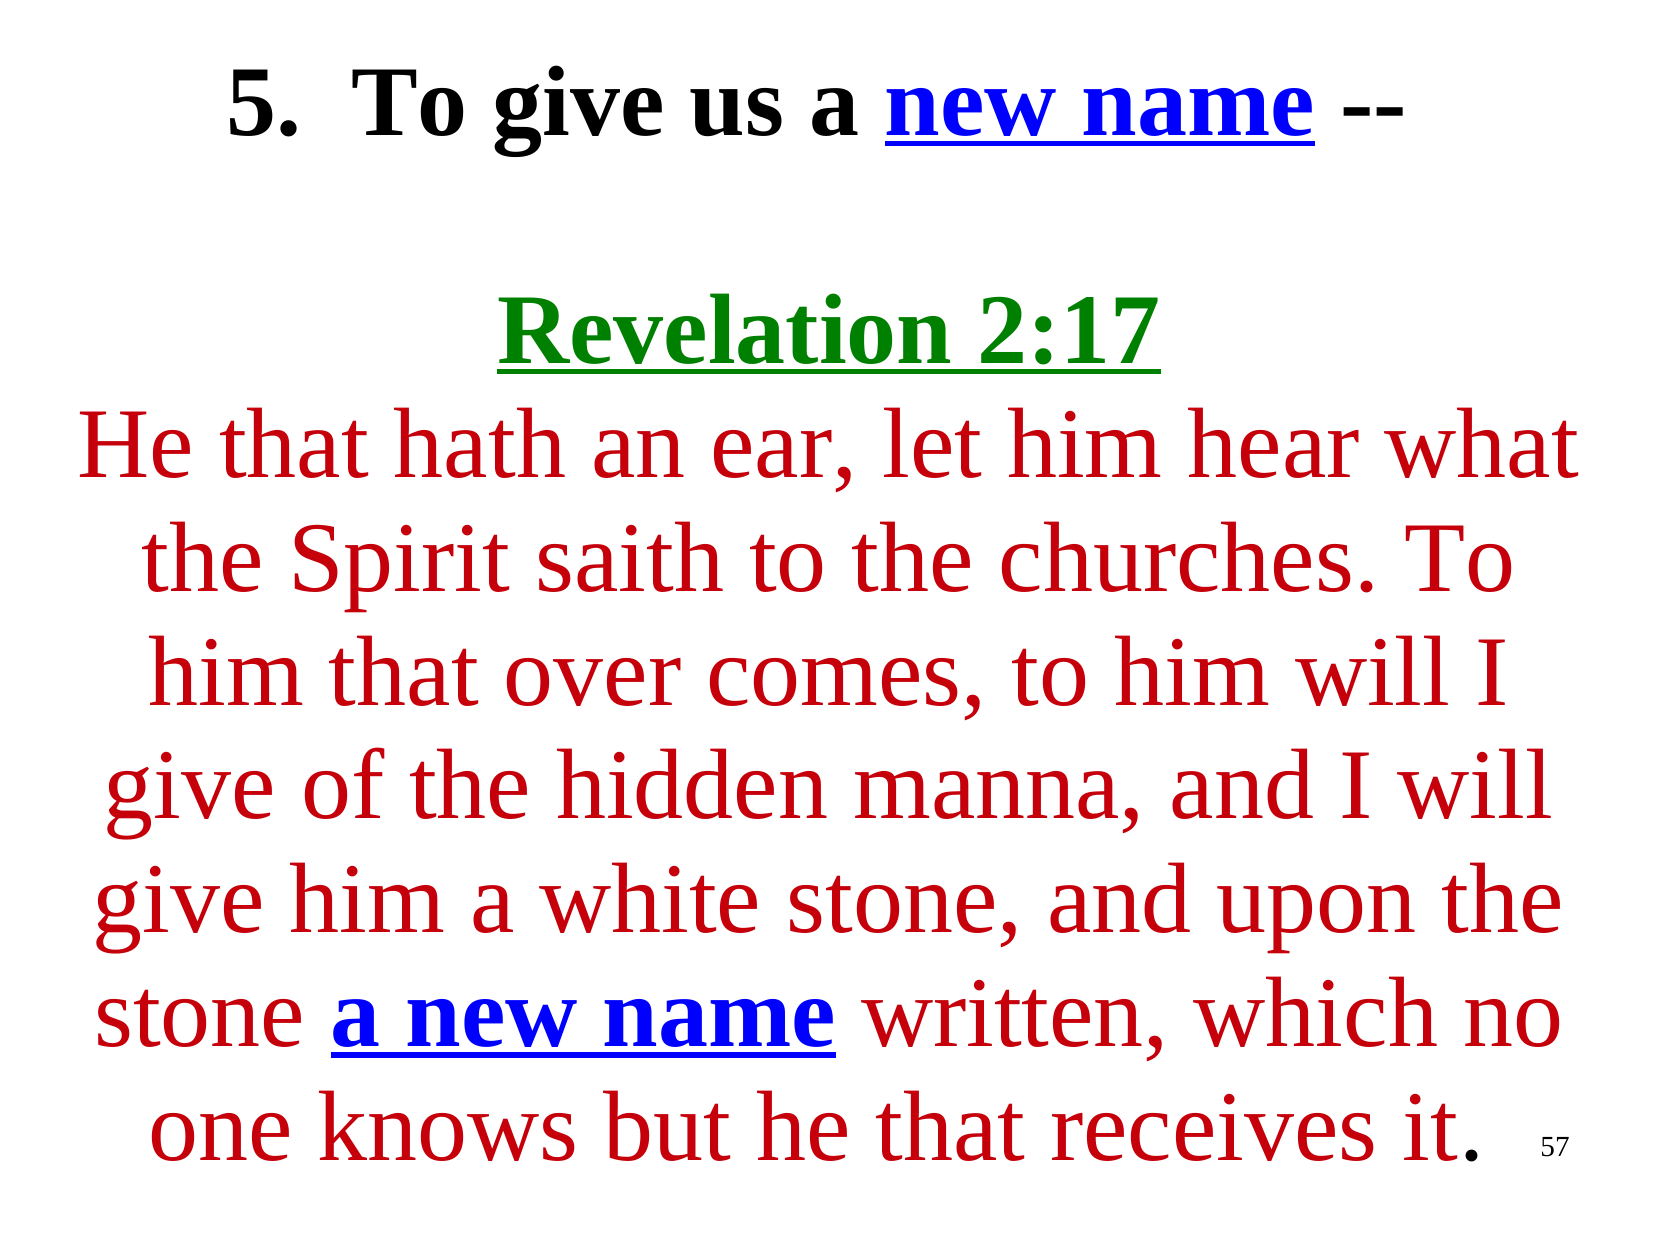

5. To give us a new name --
Revelation 2:17
He that hath an ear, let him hear what the Spirit saith to the churches. To him that over comes, to him will I give of the hidden manna, and I will give him a white stone, and upon the stone a new name written, which no one knows but he that receives it.
57